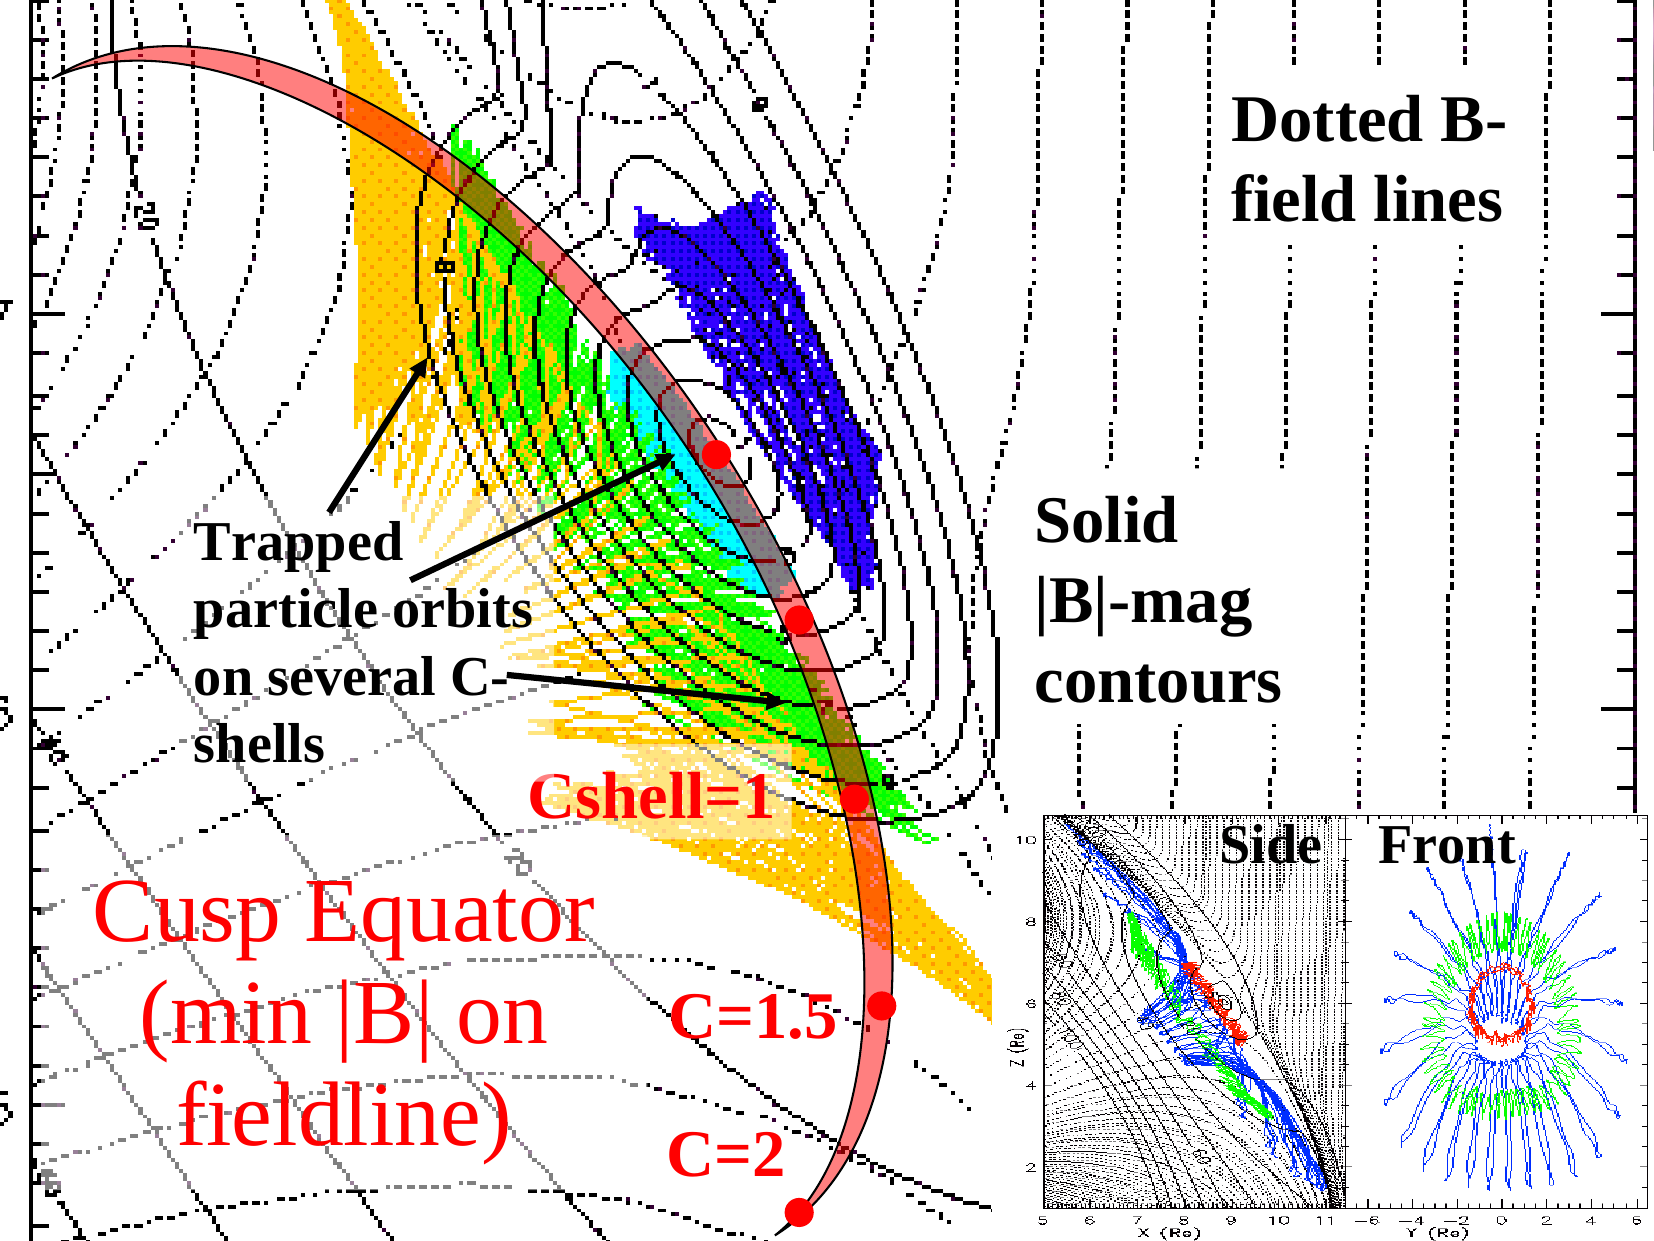

Dotted B-field lines
Solid
|B|-mag contours
Trapped particle orbits on several C-shells
Cshell=1
Side Front
# Cusp Equator (min |B| on fieldline)
C=1.5
C=2